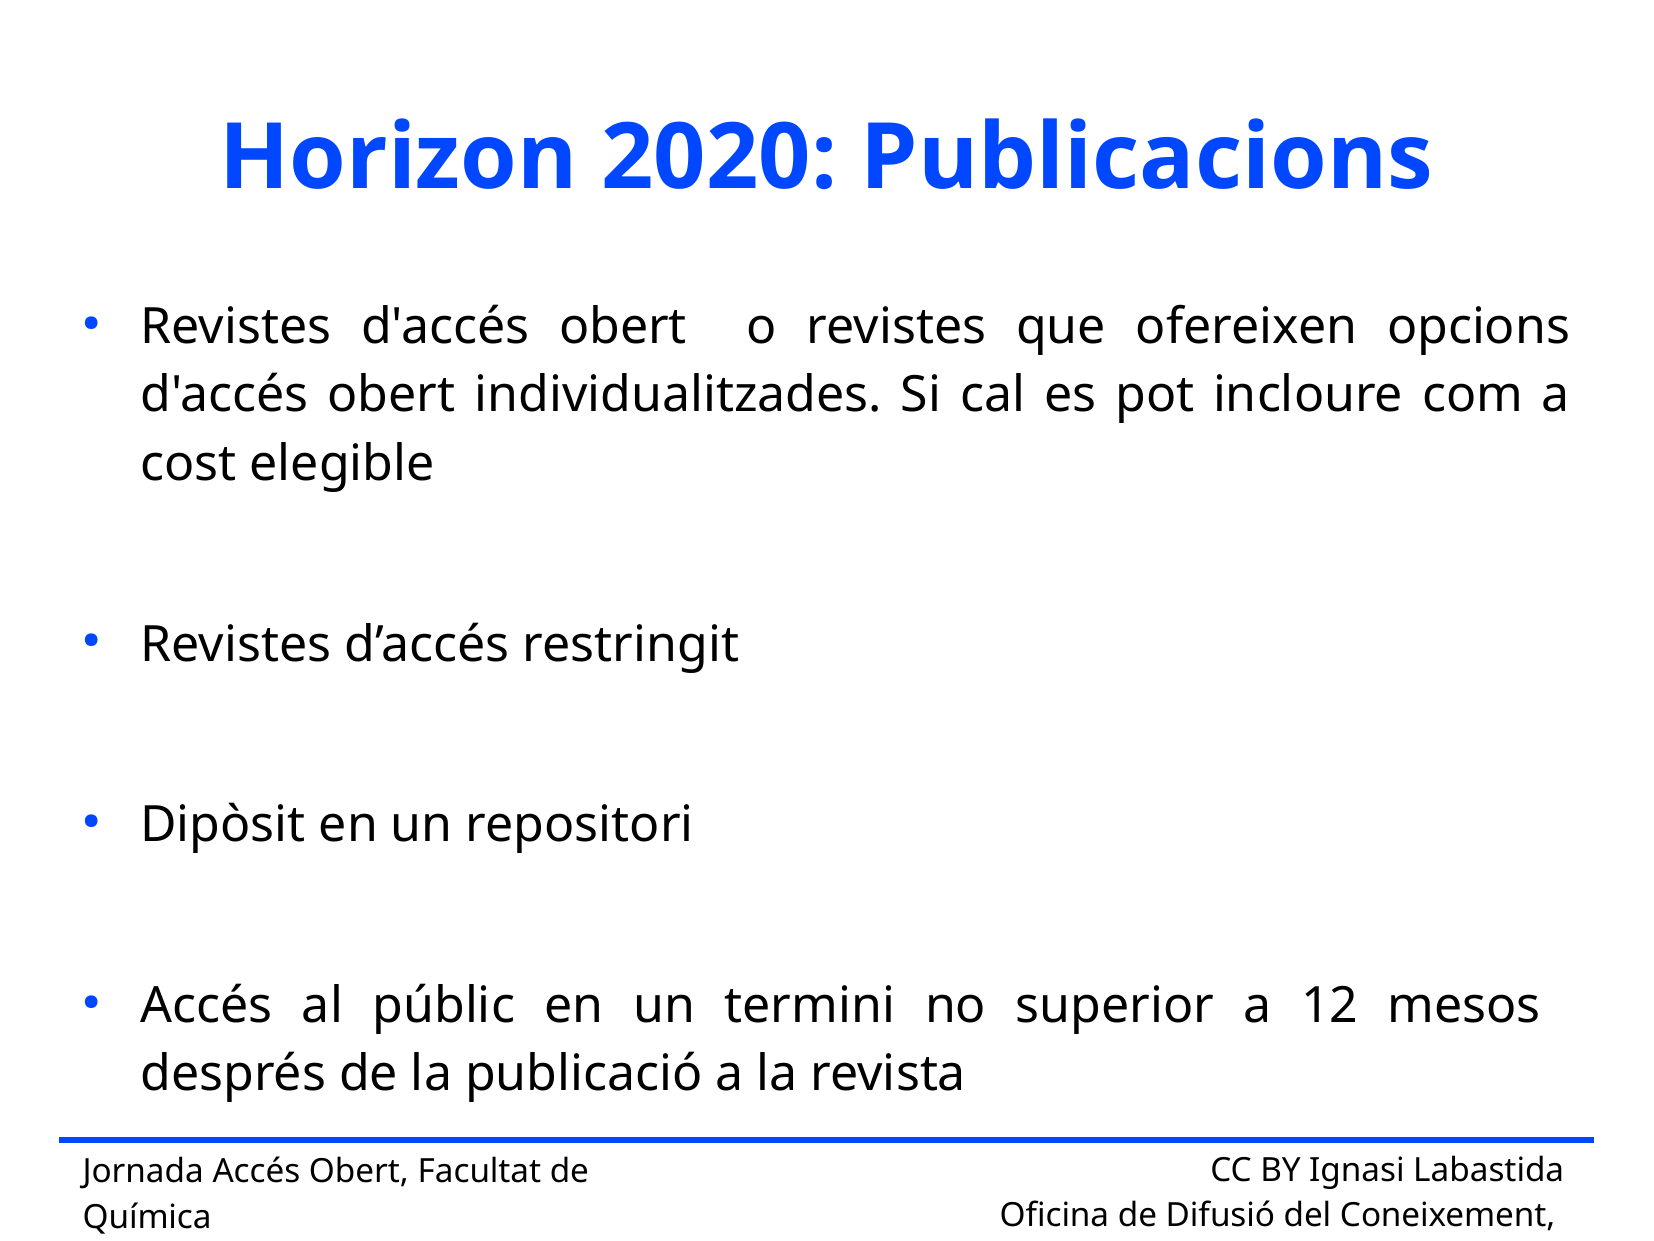

# Horizon 2020: Publicacions
Revistes d'accés obert o revistes que ofereixen opcions d'accés obert individualitzades. Si cal es pot incloure com a cost elegible
Revistes d’accés restringit
Dipòsit en un repositori
Accés al públic en un termini no superior a 12 mesos després de la publicació a la revista